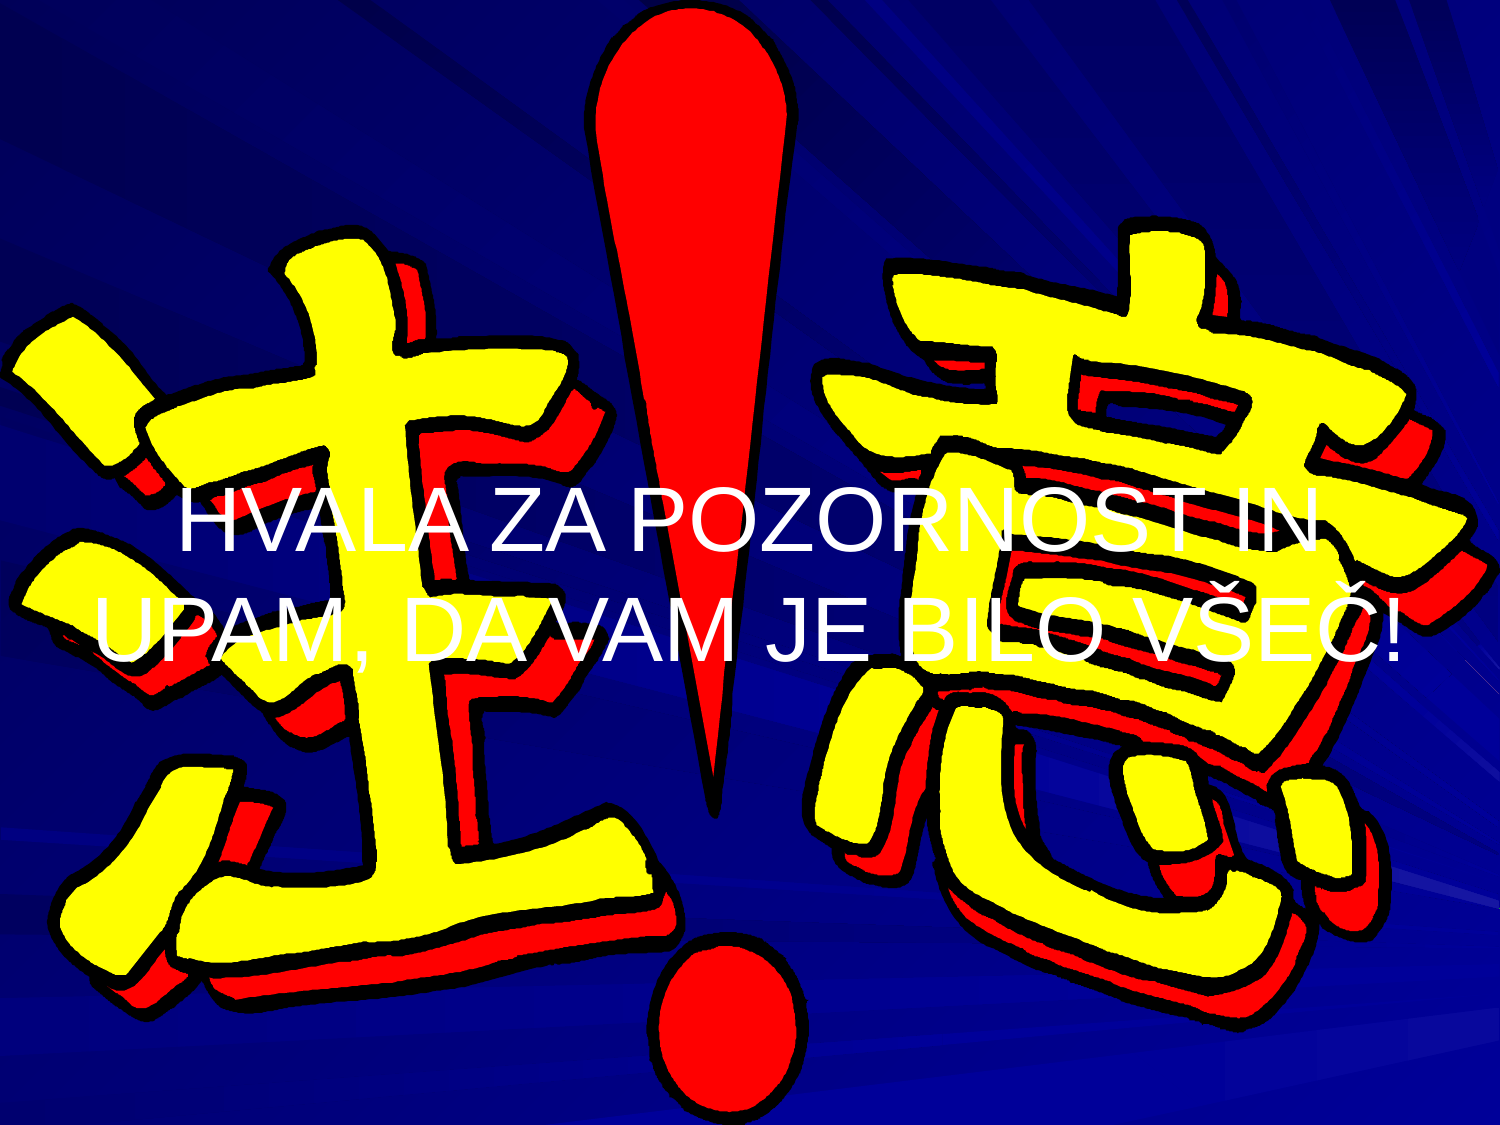

# HVALA ZA POZORNOST IN UPAM, DA VAM JE BILO VŠEČ!
Sestavil: Žan Gerden